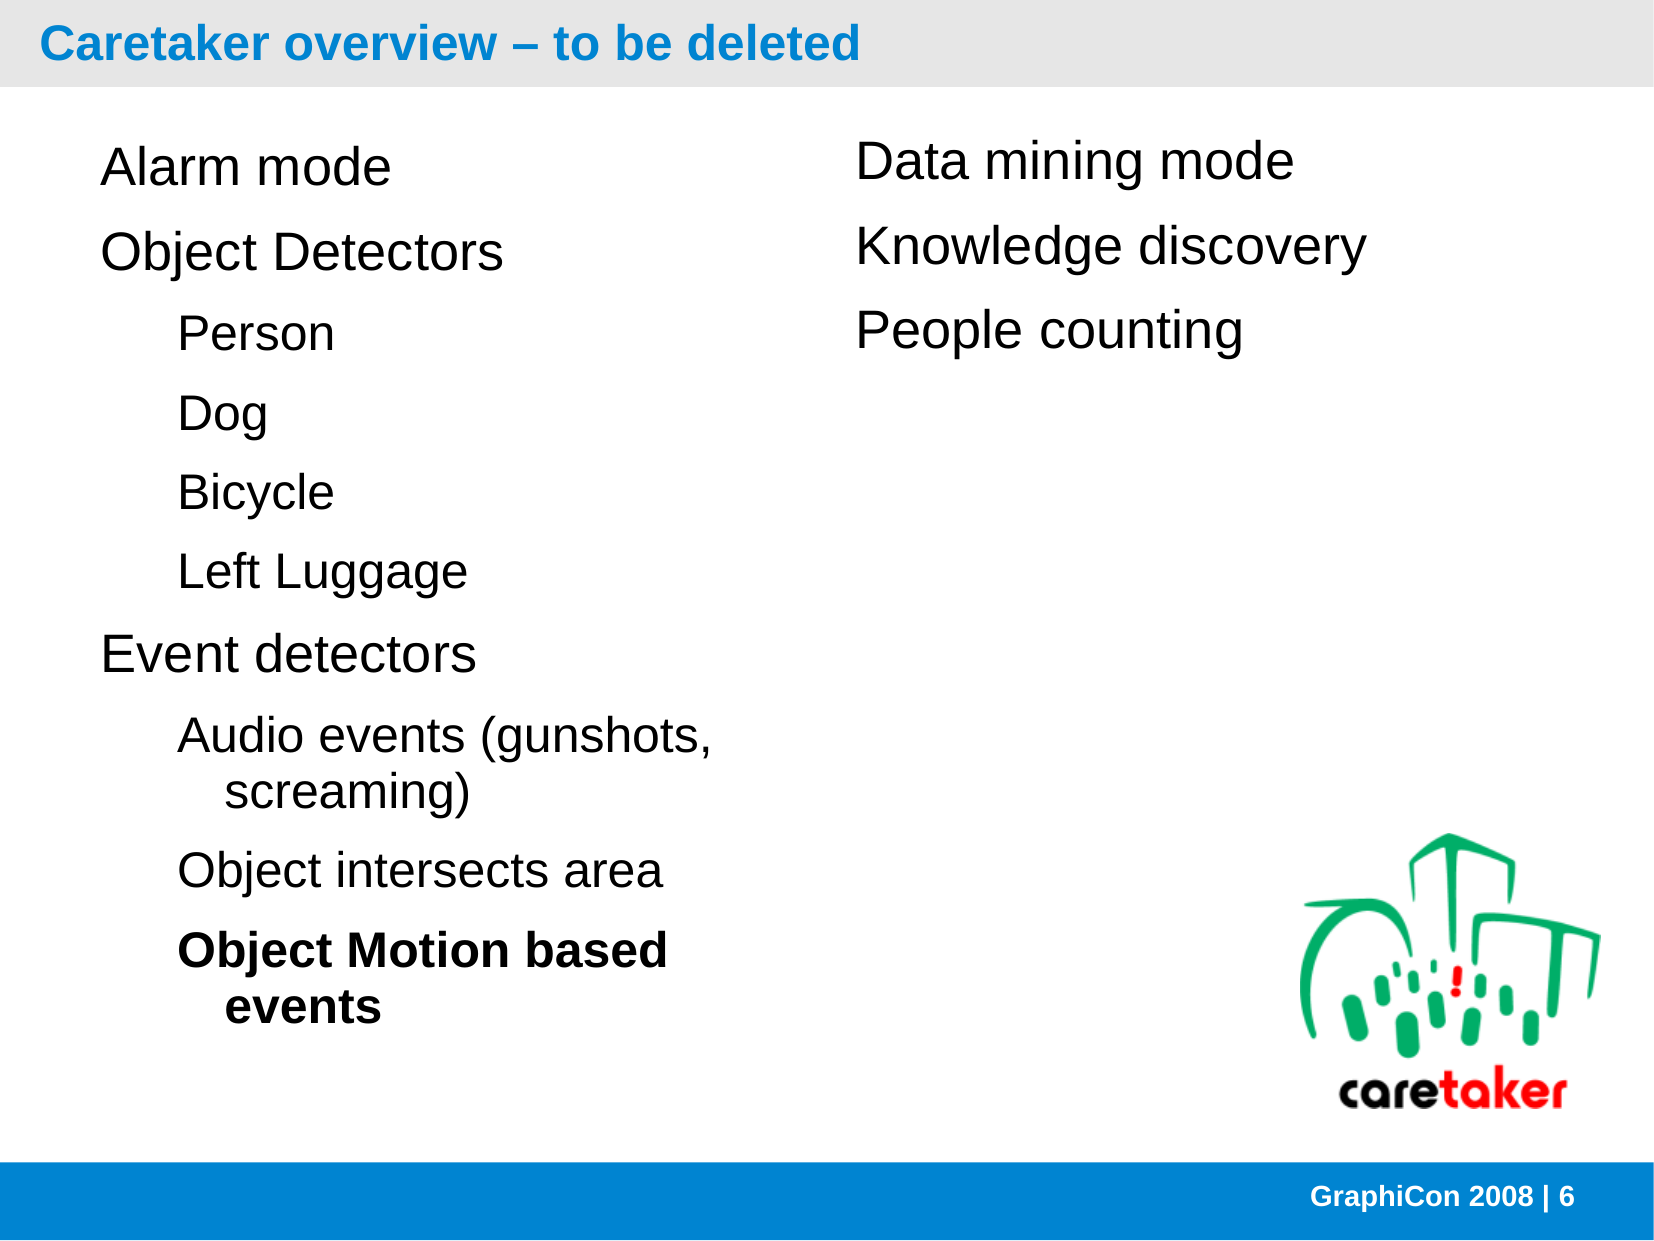

# Caretaker overview – to be deleted
Data mining mode
Knowledge discovery
People counting
Alarm mode
Object Detectors
Person
Dog
Bicycle
Left Luggage
Event detectors
Audio events (gunshots, screaming)
Object intersects area
Object Motion based events